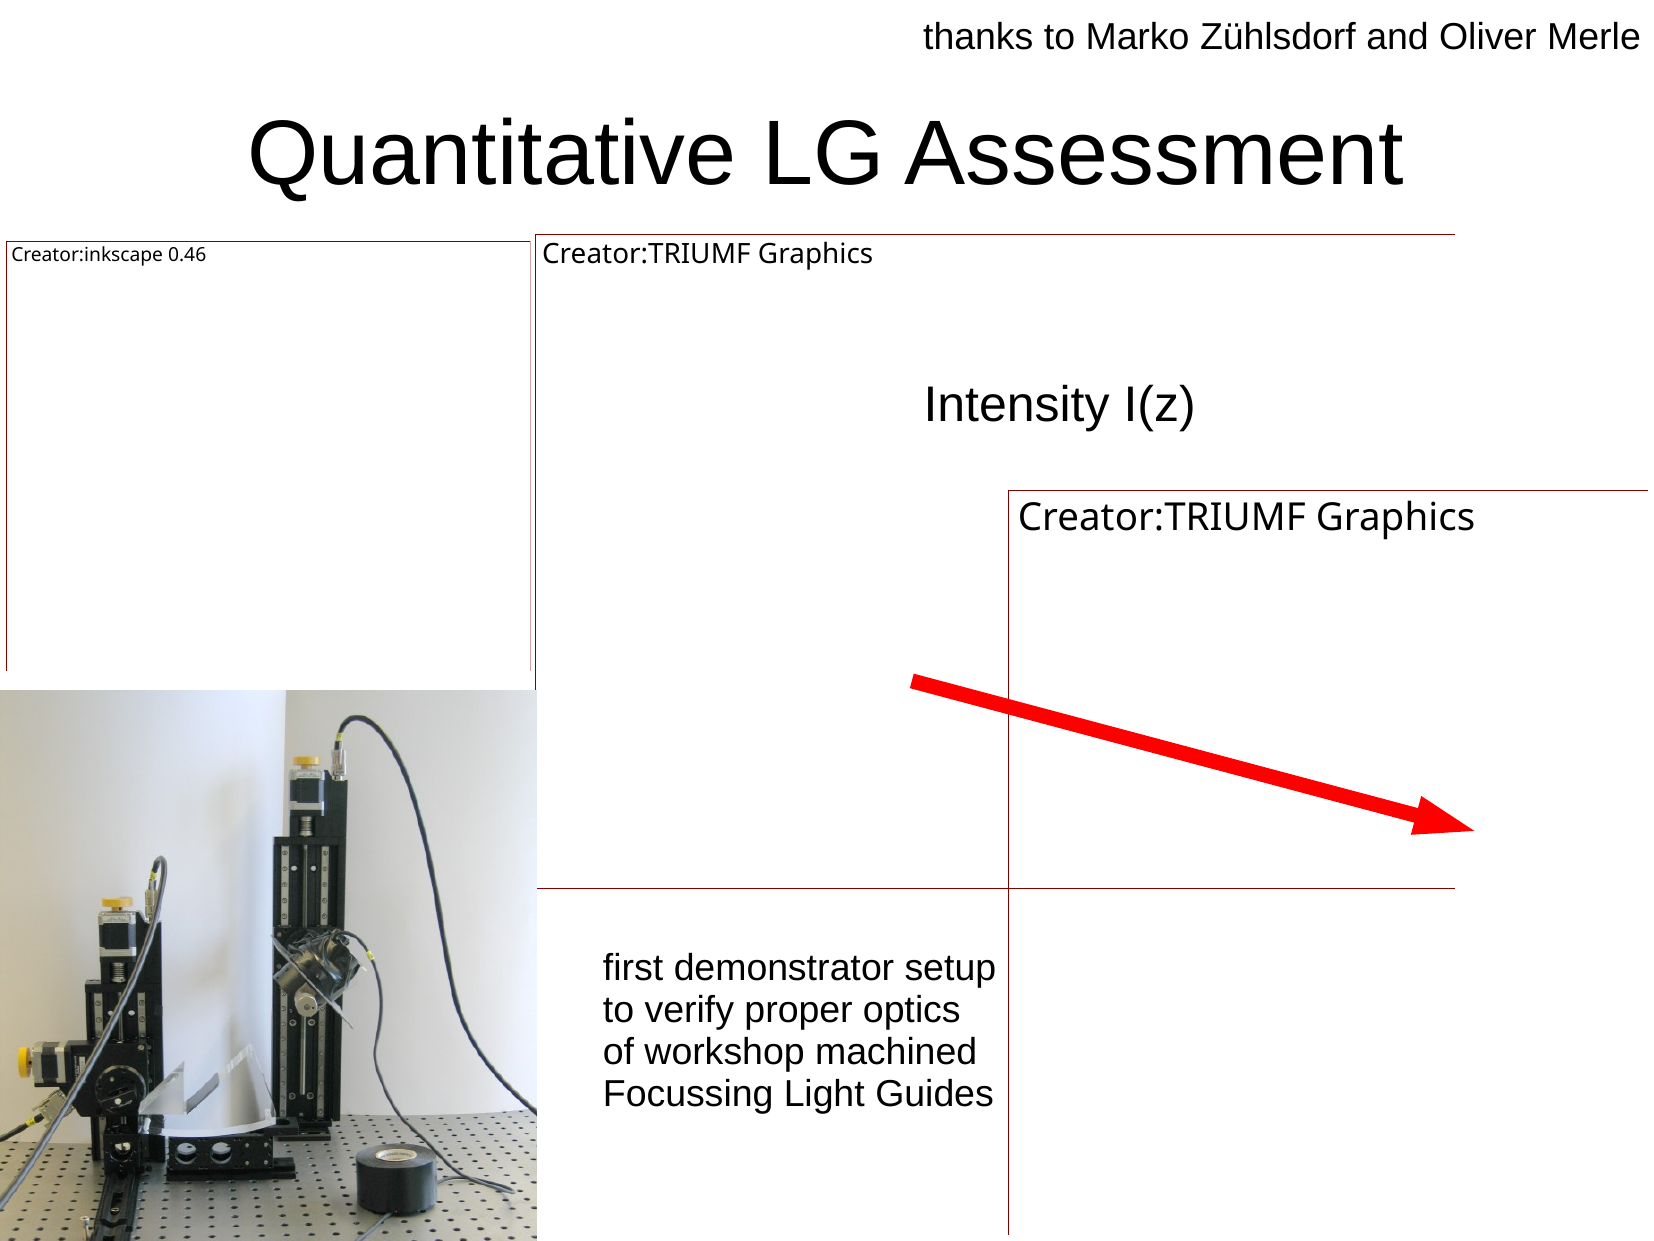

thanks to Marko Zühlsdorf and Oliver Merle
# Quantitative LG Assessment
Intensity I(z)
first demonstrator setup
to verify proper optics
of workshop machined
Focussing Light Guides